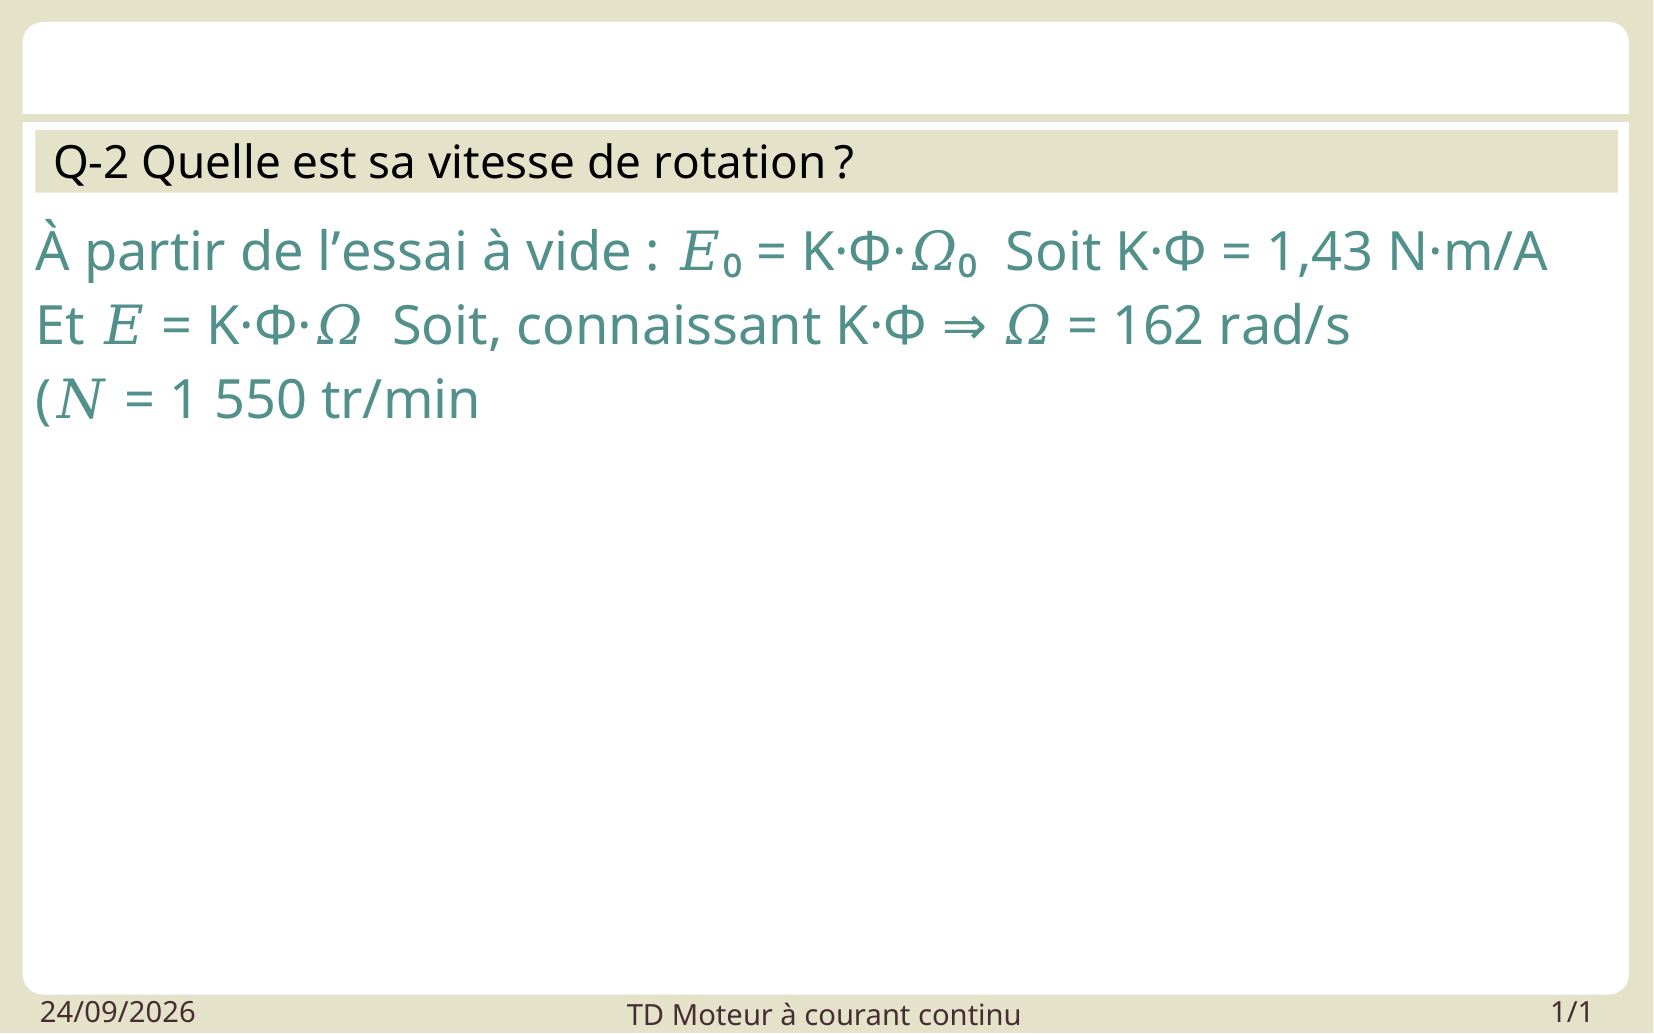

Q-2 Quelle est sa vitesse de rotation ?
À partir de l’essai à vide : 𝐸₀ = K·Φ·𝛺₀ Soit K·Φ = 1,43 N·m/A
Et 𝐸 = K·Φ·𝛺 Soit, connaissant K·Φ ⇒ 𝛺 = 162 rad/s (𝑁 = 1 550 tr/min
1
TD Moteur à courant continu